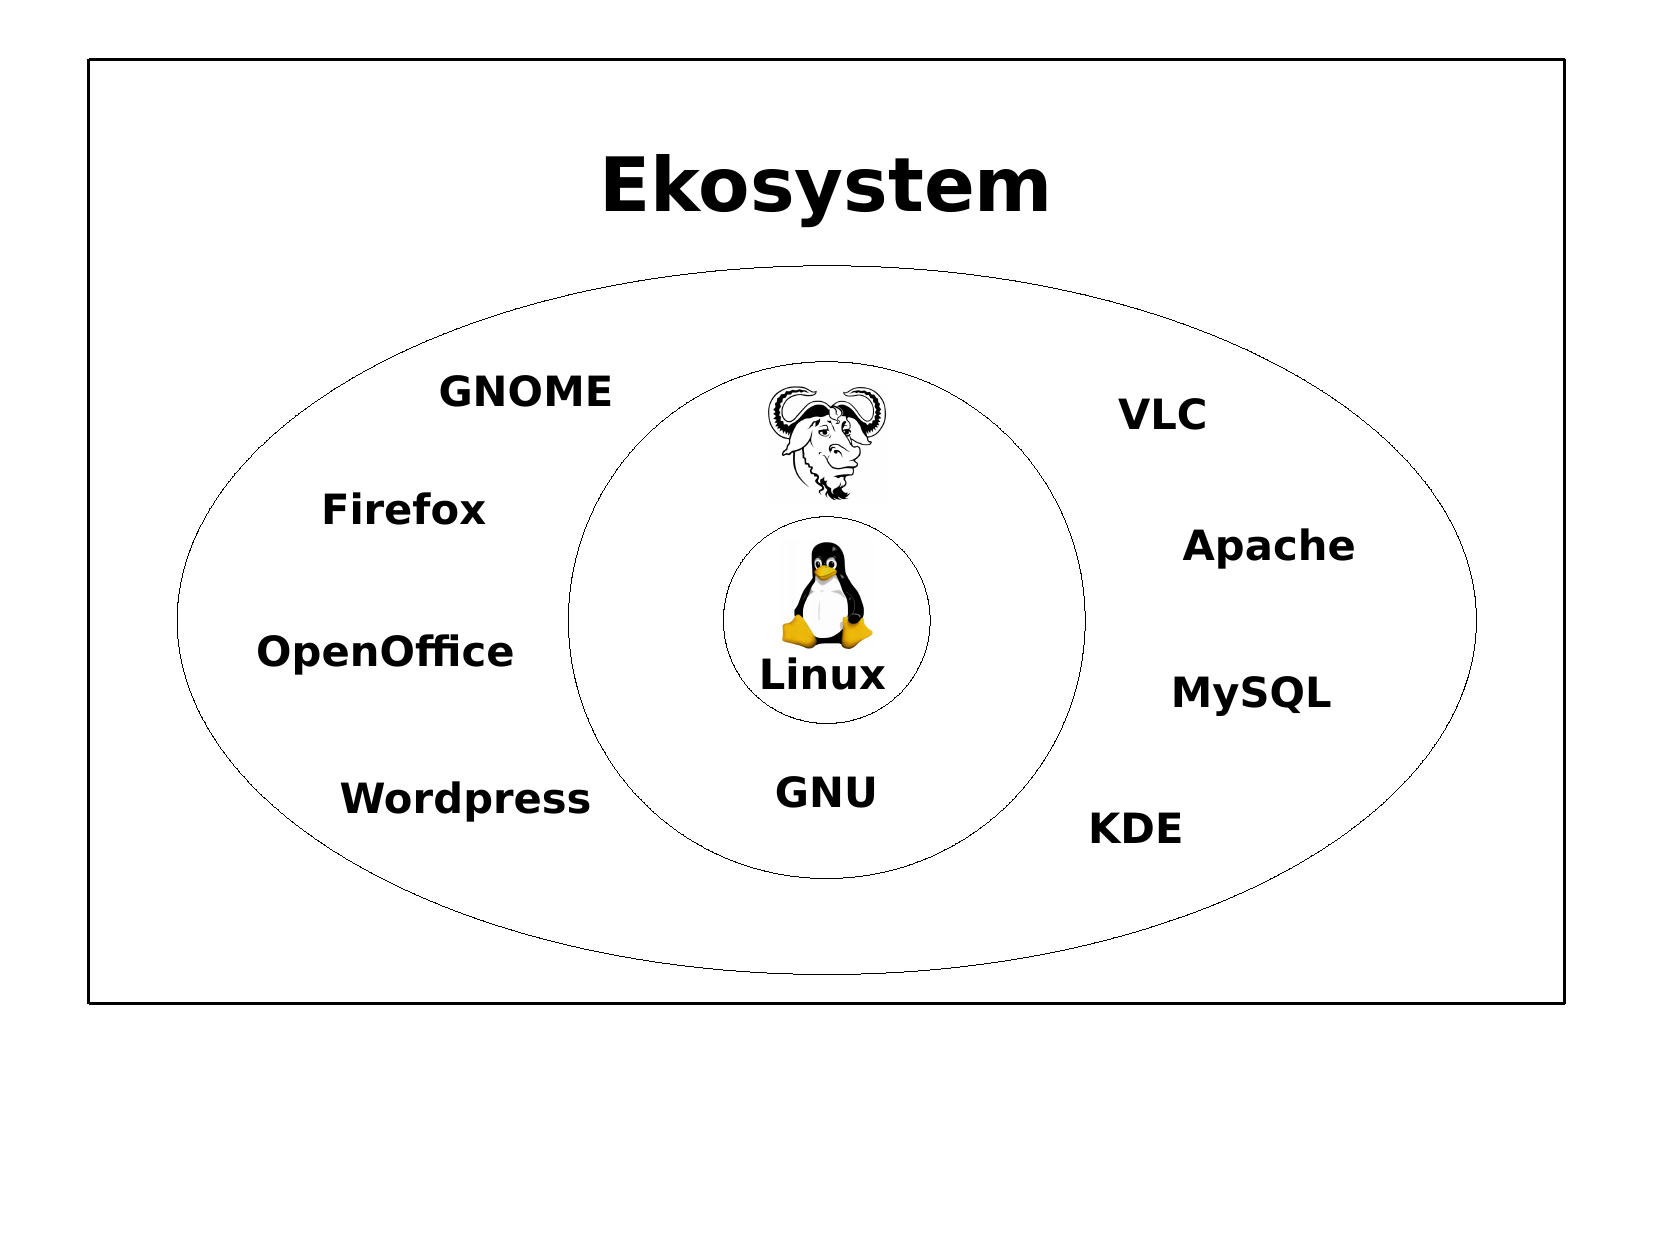

Ekosystem
GNOME
VLC
Firefox
Apache
OpenOffice
Linux
MySQL
GNU
Wordpress
KDE